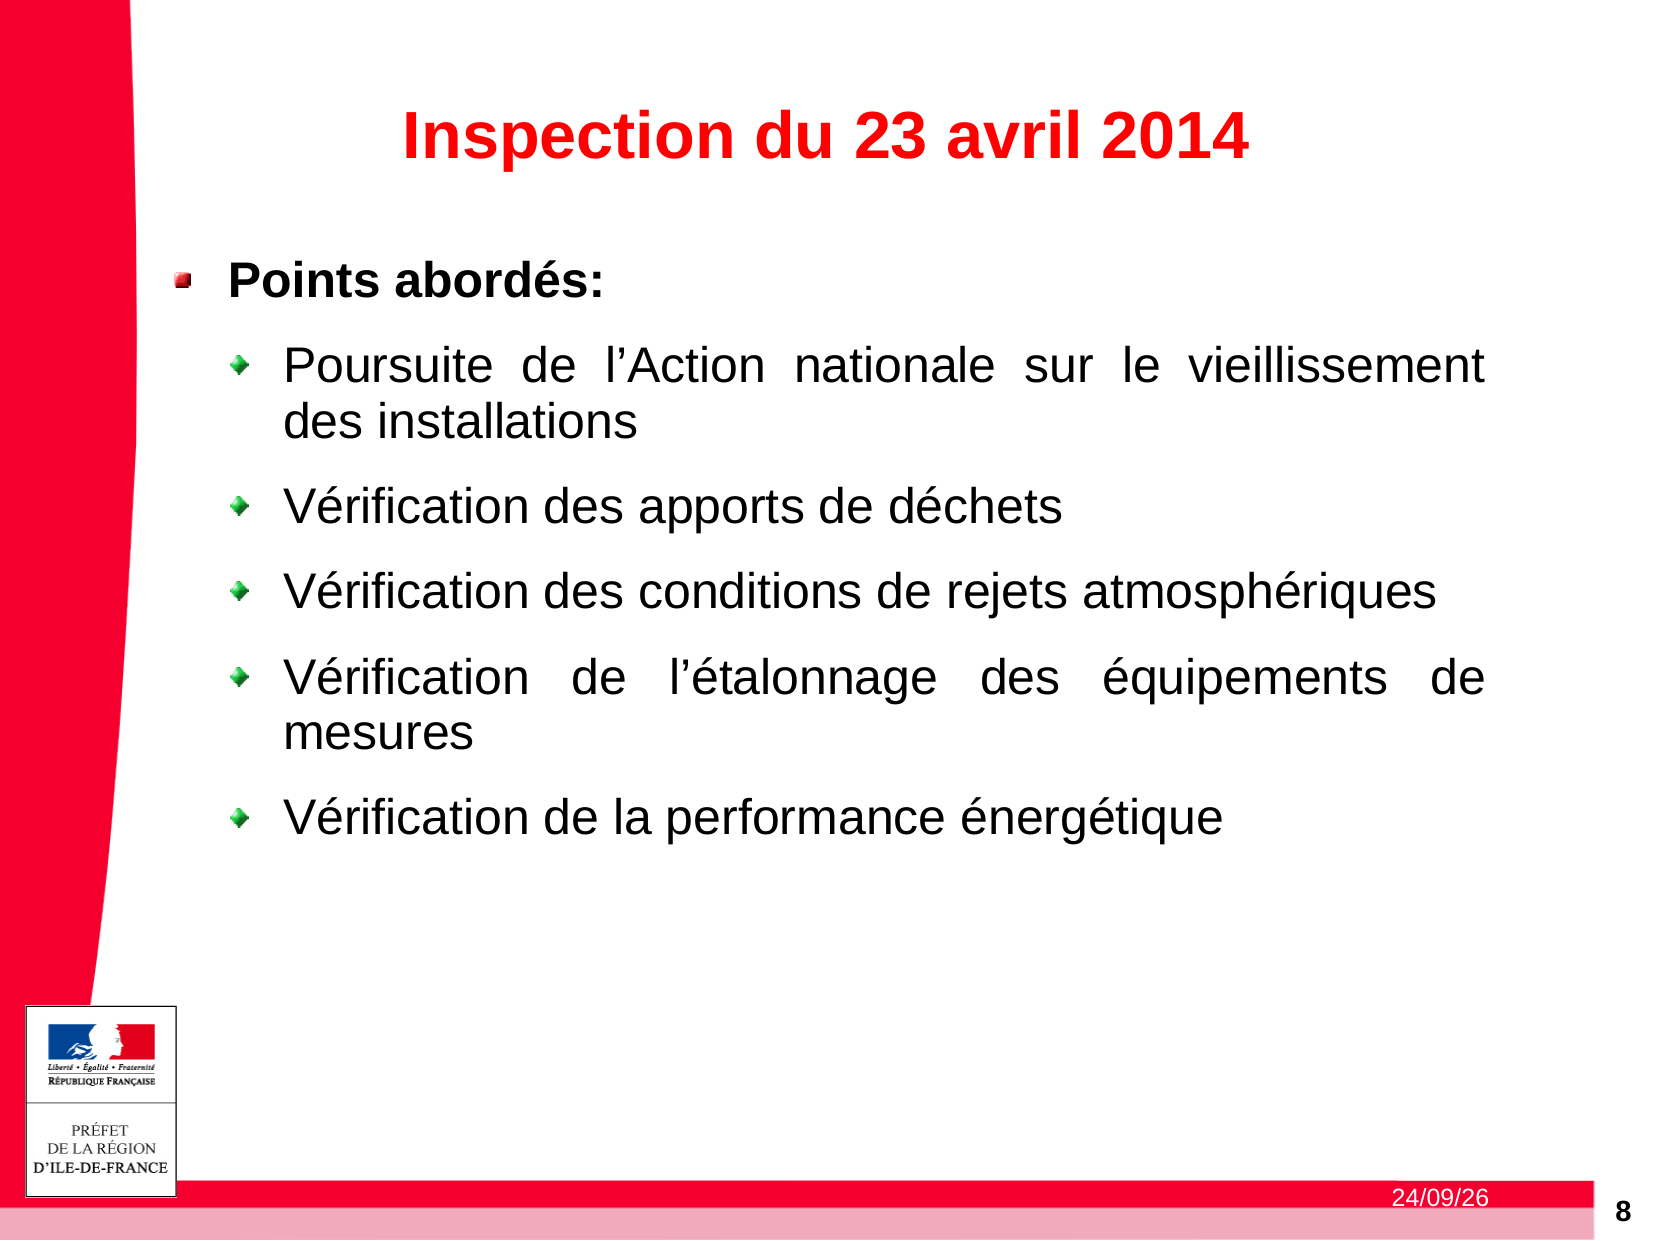

# Inspection du 23 avril 2014
Points abordés:
Poursuite de l’Action nationale sur le vieillissement des installations
Vérification des apports de déchets
Vérification des conditions de rejets atmosphériques
Vérification de l’étalonnage des équipements de mesures
Vérification de la performance énergétique
8